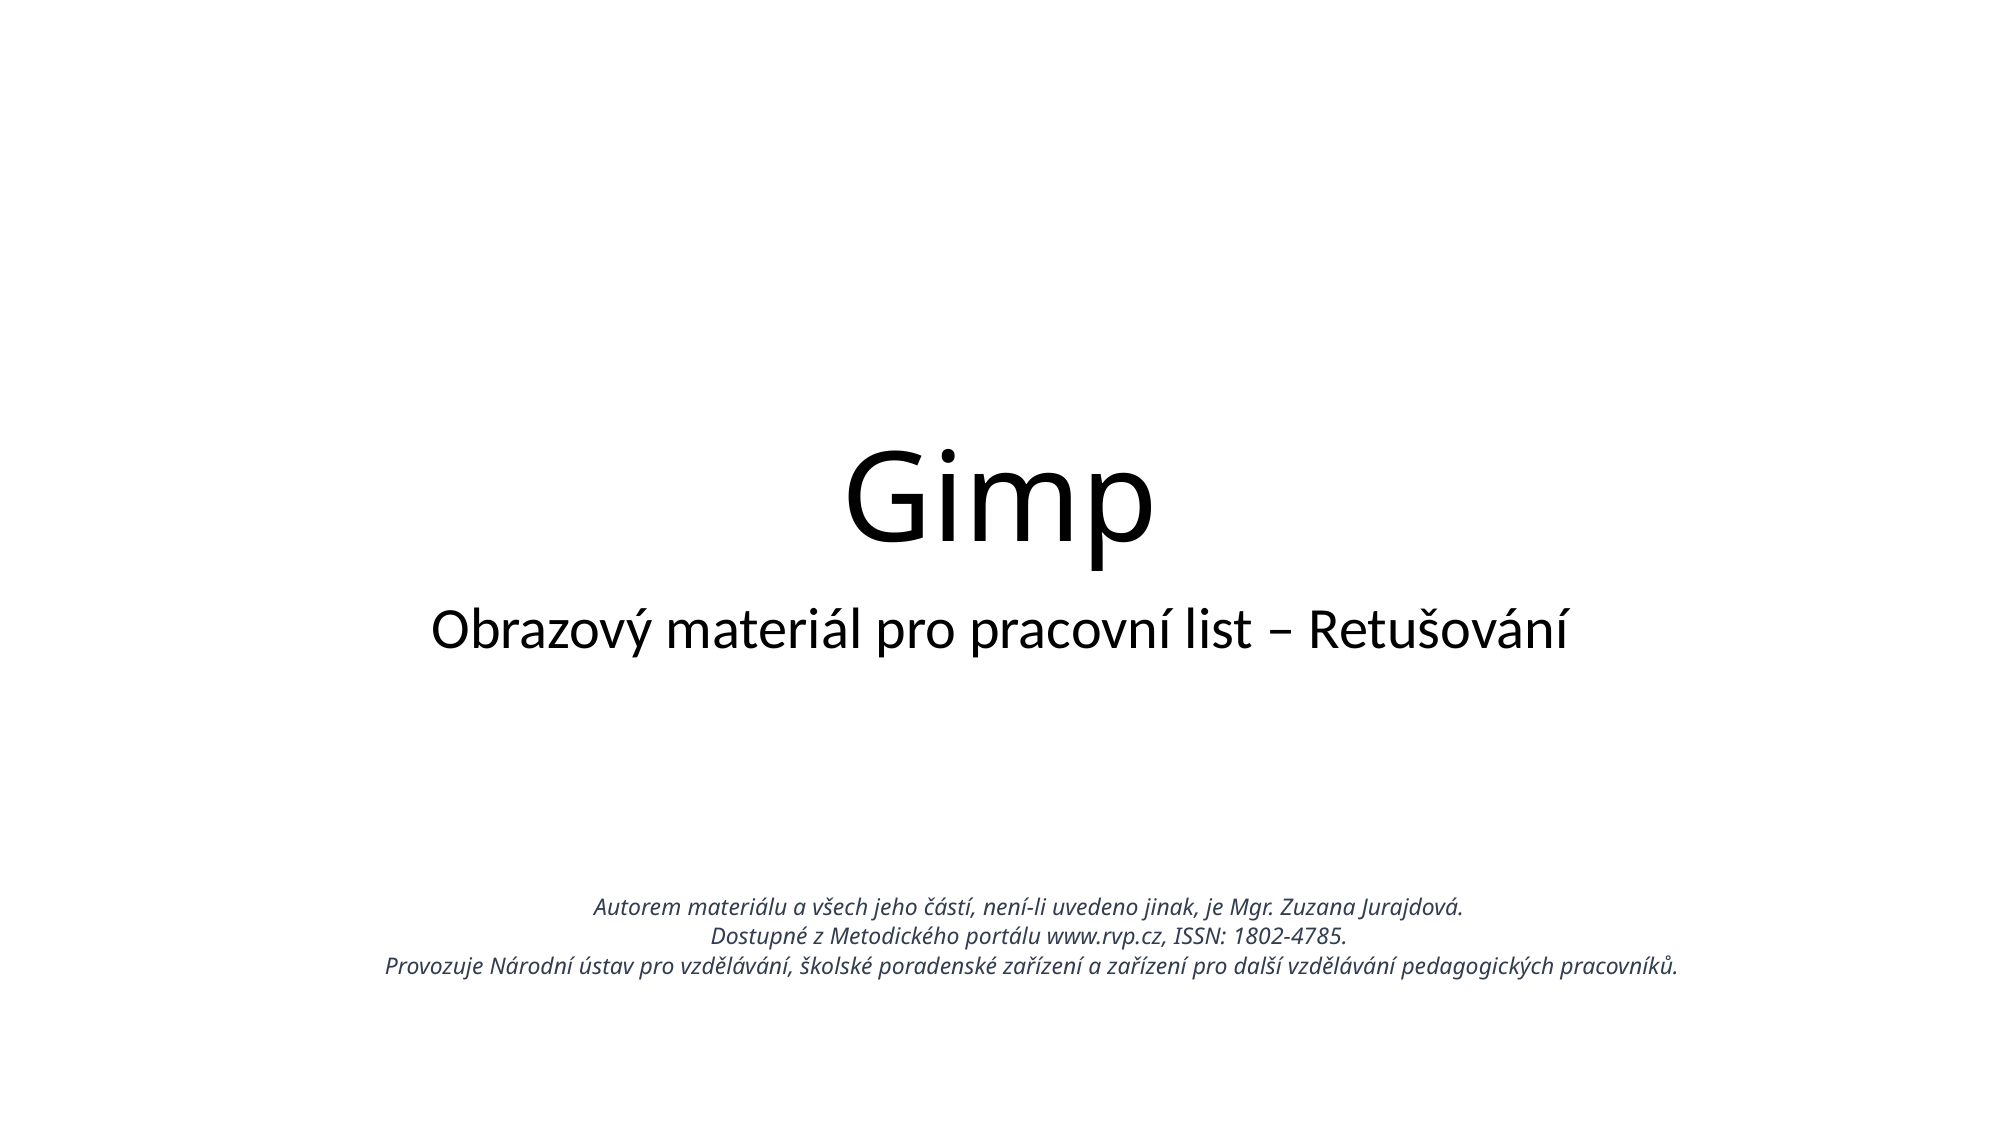

# Gimp
Obrazový materiál pro pracovní list – Retušování
Autorem materiálu a všech jeho částí, není-li uvedeno jinak, je Mgr. Zuzana Jurajdová.
Dostupné z Metodického portálu www.rvp.cz, ISSN: 1802-4785.
Provozuje Národní ústav pro vzdělávání, školské poradenské zařízení a zařízení pro další vzdělávání pedagogických pracovníků.